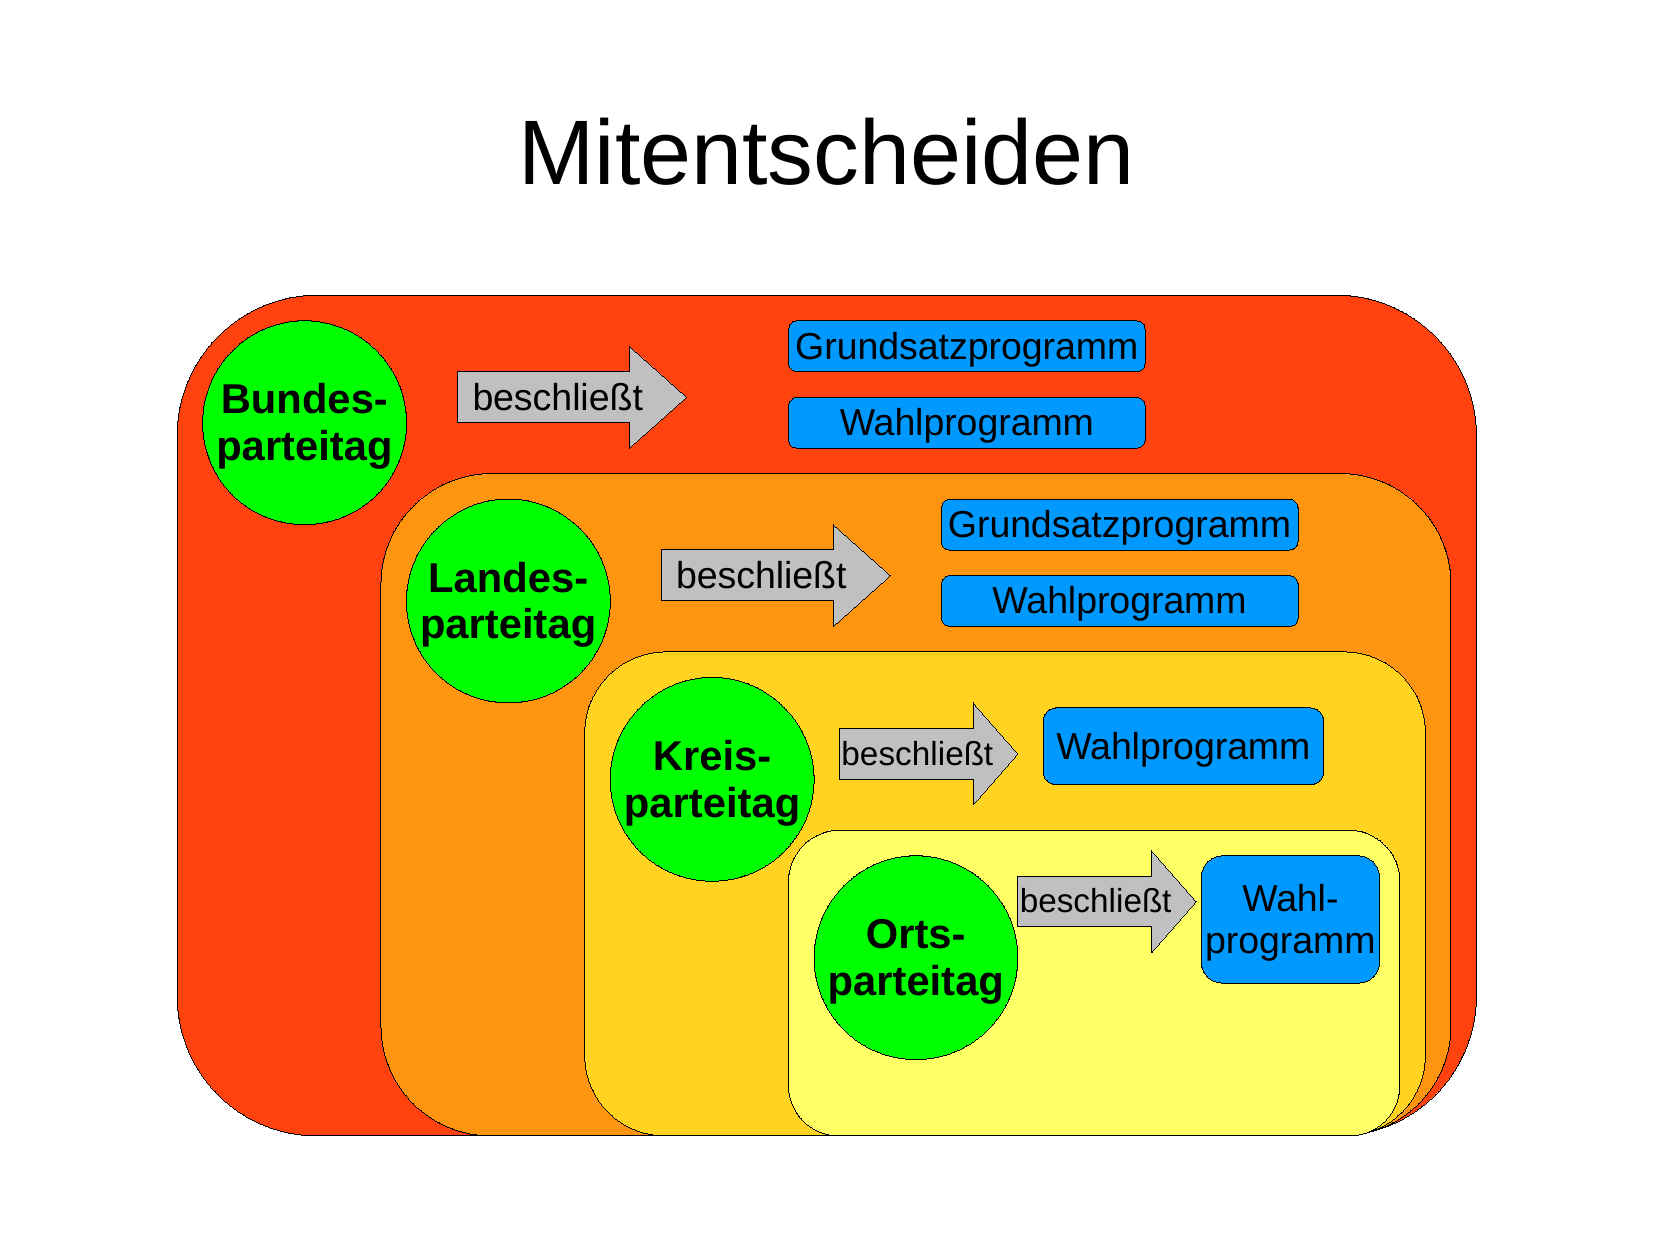

# Mitentscheiden
Bundes-
parteitag
Grundsatzprogramm
beschließt
Wahlprogramm
Landes-
parteitag
Grundsatzprogramm
beschließt
Wahlprogramm
Kreis-
parteitag
beschließt
Wahlprogramm
beschließt
Orts-
parteitag
Wahl-
programm